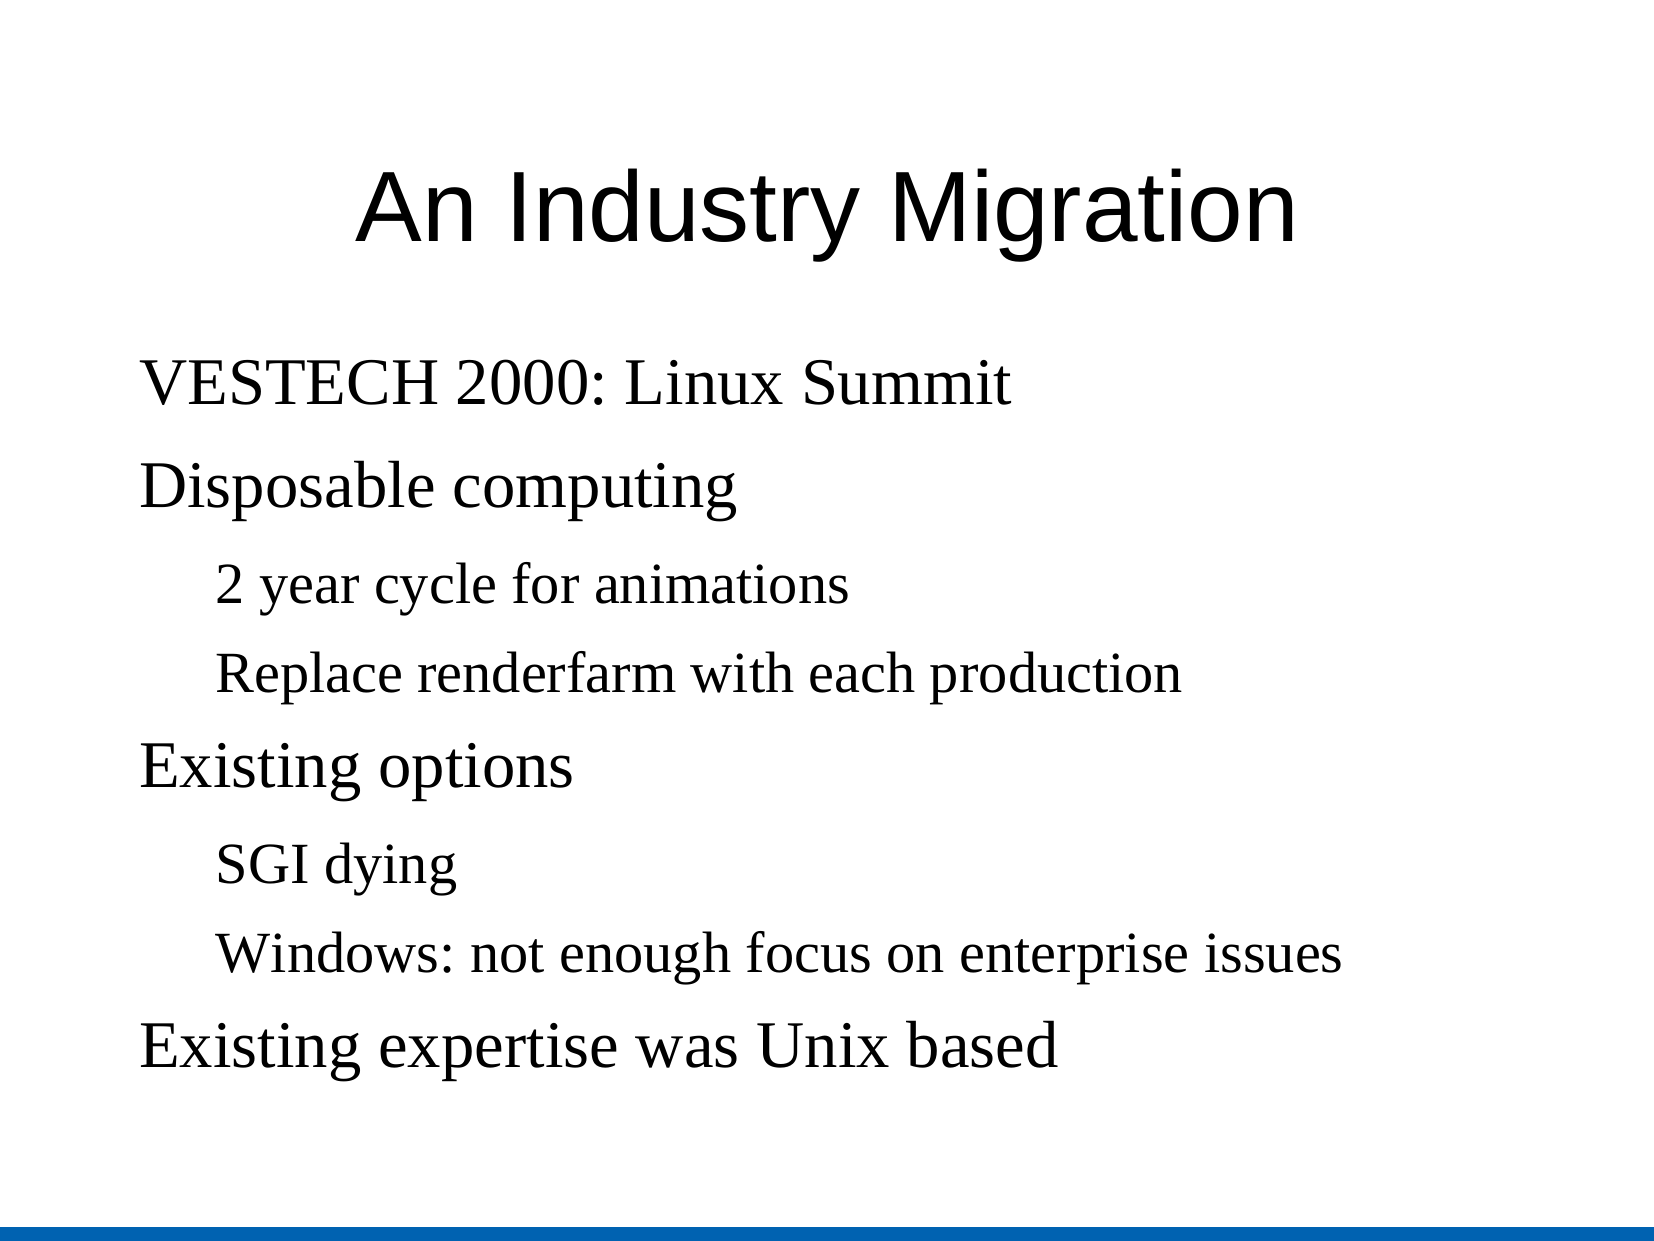

# An Industry Migration
VESTECH 2000: Linux Summit
Disposable computing
2 year cycle for animations
Replace renderfarm with each production
Existing options
SGI dying
Windows: not enough focus on enterprise issues
Existing expertise was Unix based